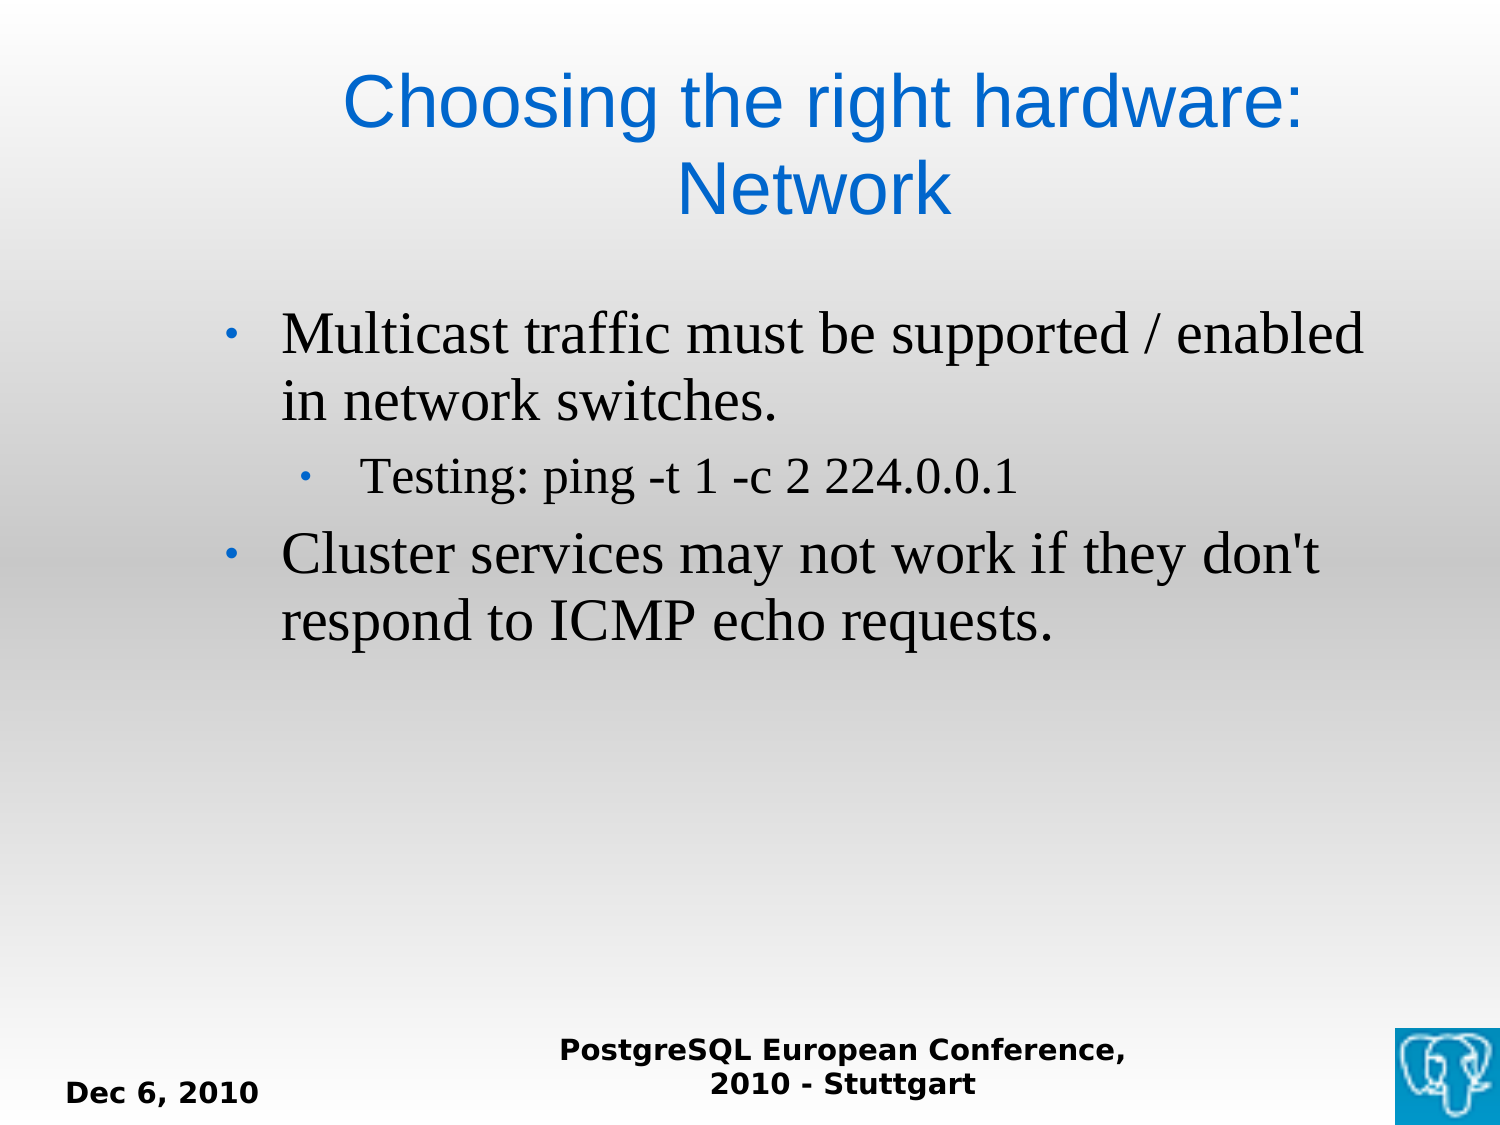

# Choosing the right hardware: Network
Multicast traffic must be supported / enabled in network switches.
 Testing: ping -t 1 -c 2 224.0.0.1
Cluster services may not work if they don't respond to ICMP echo requests.